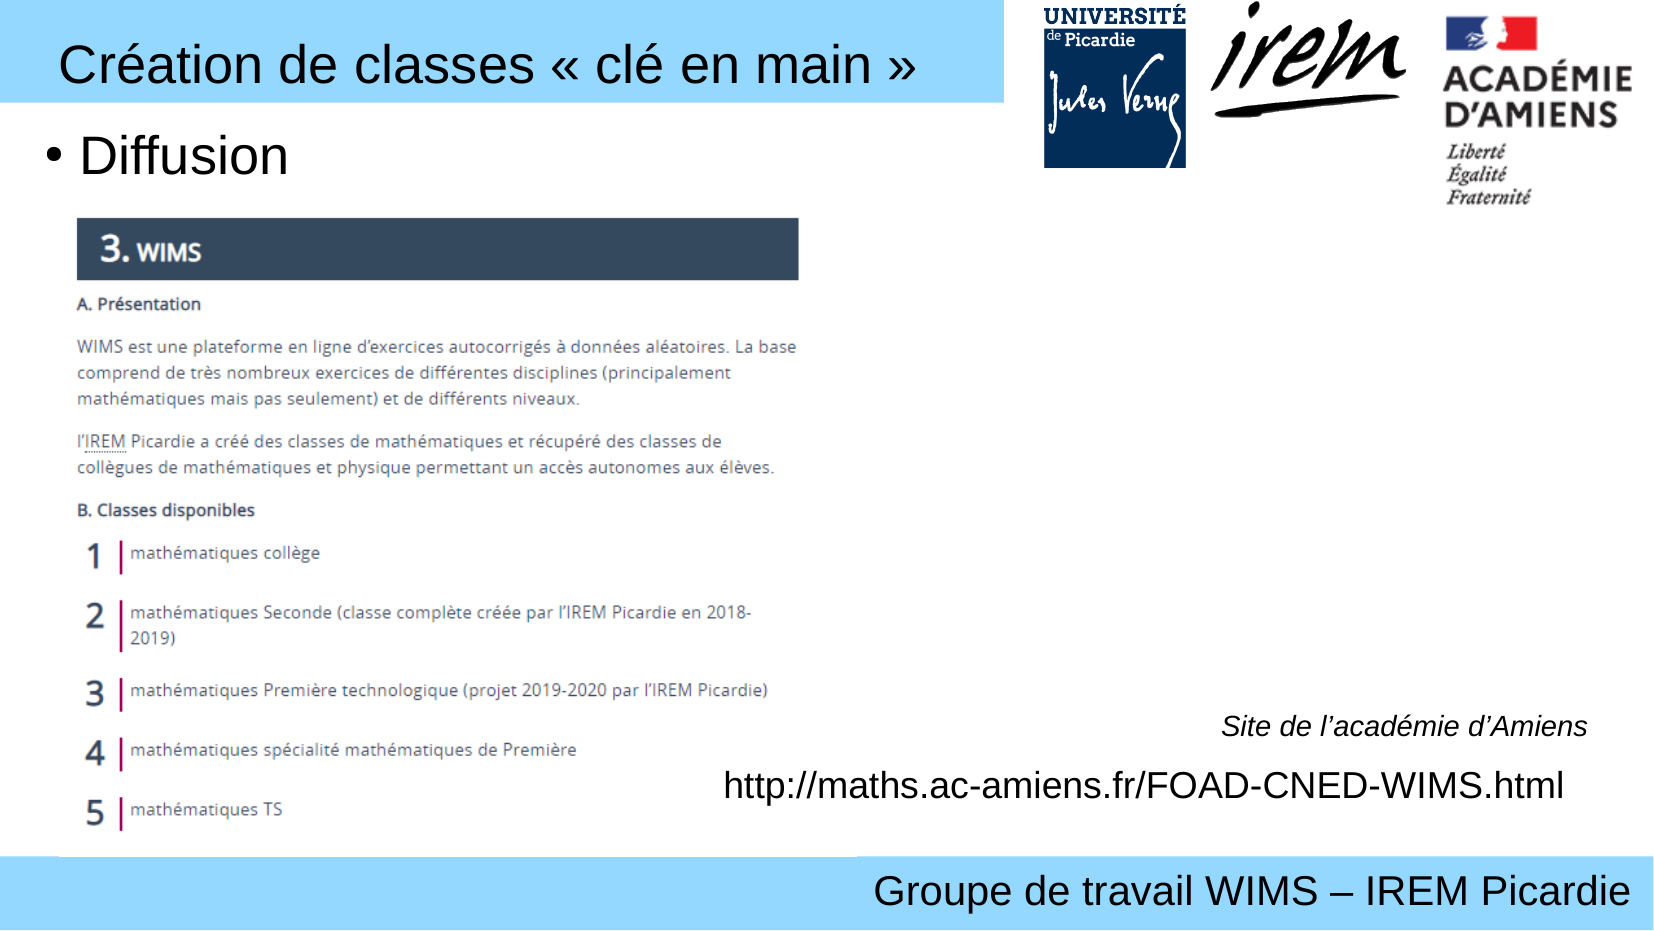

# Création de classes « clé en main »
Diffusion
Site de l’académie d’Amiens
http://maths.ac-amiens.fr/FOAD-CNED-WIMS.html
 Groupe de travail WIMS – IREM Picardie